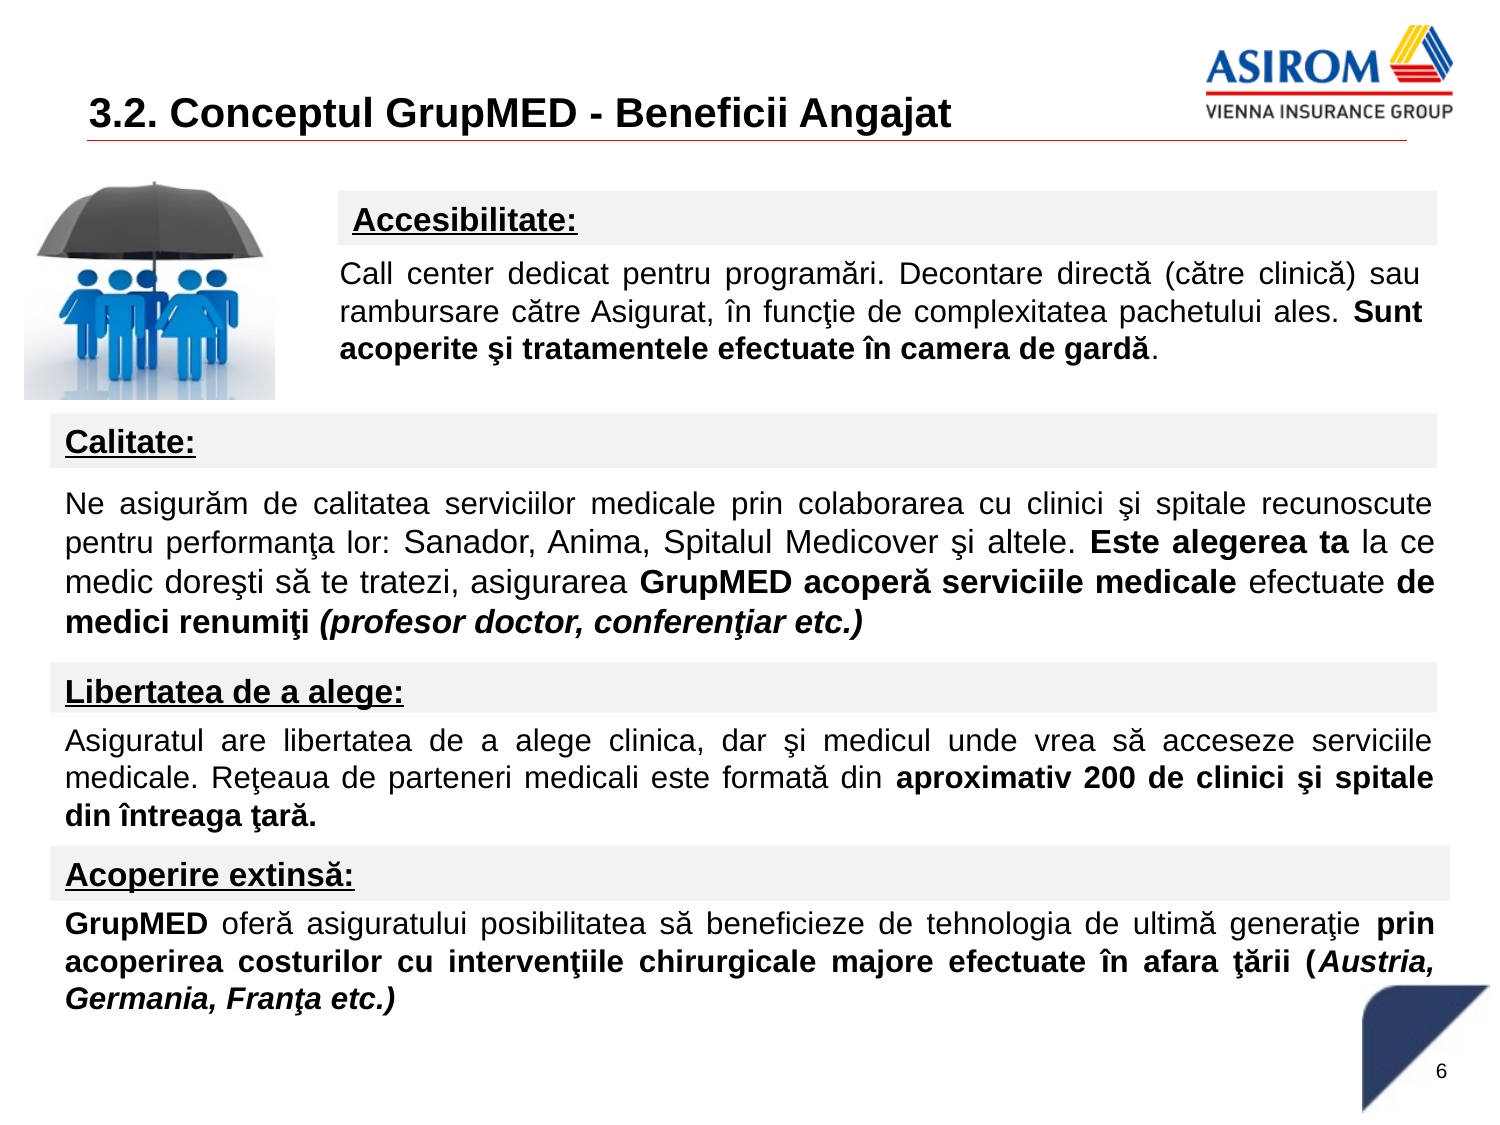

3.2. Conceptul GrupMED - Beneficii Angajat
Accesibilitate:
Call center dedicat pentru programări. Decontare directă (către clinică) sau rambursare către Asigurat, în funcţie de complexitatea pachetului ales. Sunt acoperite şi tratamentele efectuate în camera de gardă.
Calitate:
Ne asigurăm de calitatea serviciilor medicale prin colaborarea cu clinici şi spitale recunoscute pentru performanţa lor: Sanador, Anima, Spitalul Medicover şi altele. Este alegerea ta la ce medic doreşti să te tratezi, asigurarea GrupMED acoperă serviciile medicale efectuate de medici renumiţi (profesor doctor, conferenţiar etc.)
Libertatea de a alege:
Asiguratul are libertatea de a alege clinica, dar şi medicul unde vrea să acceseze serviciile medicale. Reţeaua de parteneri medicali este formată din aproximativ 200 de clinici şi spitale din întreaga ţară.
Acoperire extinsă:
GrupMED oferă asiguratului posibilitatea să beneficieze de tehnologia de ultimă generaţie prin acoperirea costurilor cu intervenţiile chirurgicale majore efectuate în afara ţării (Austria, Germania, Franţa etc.)